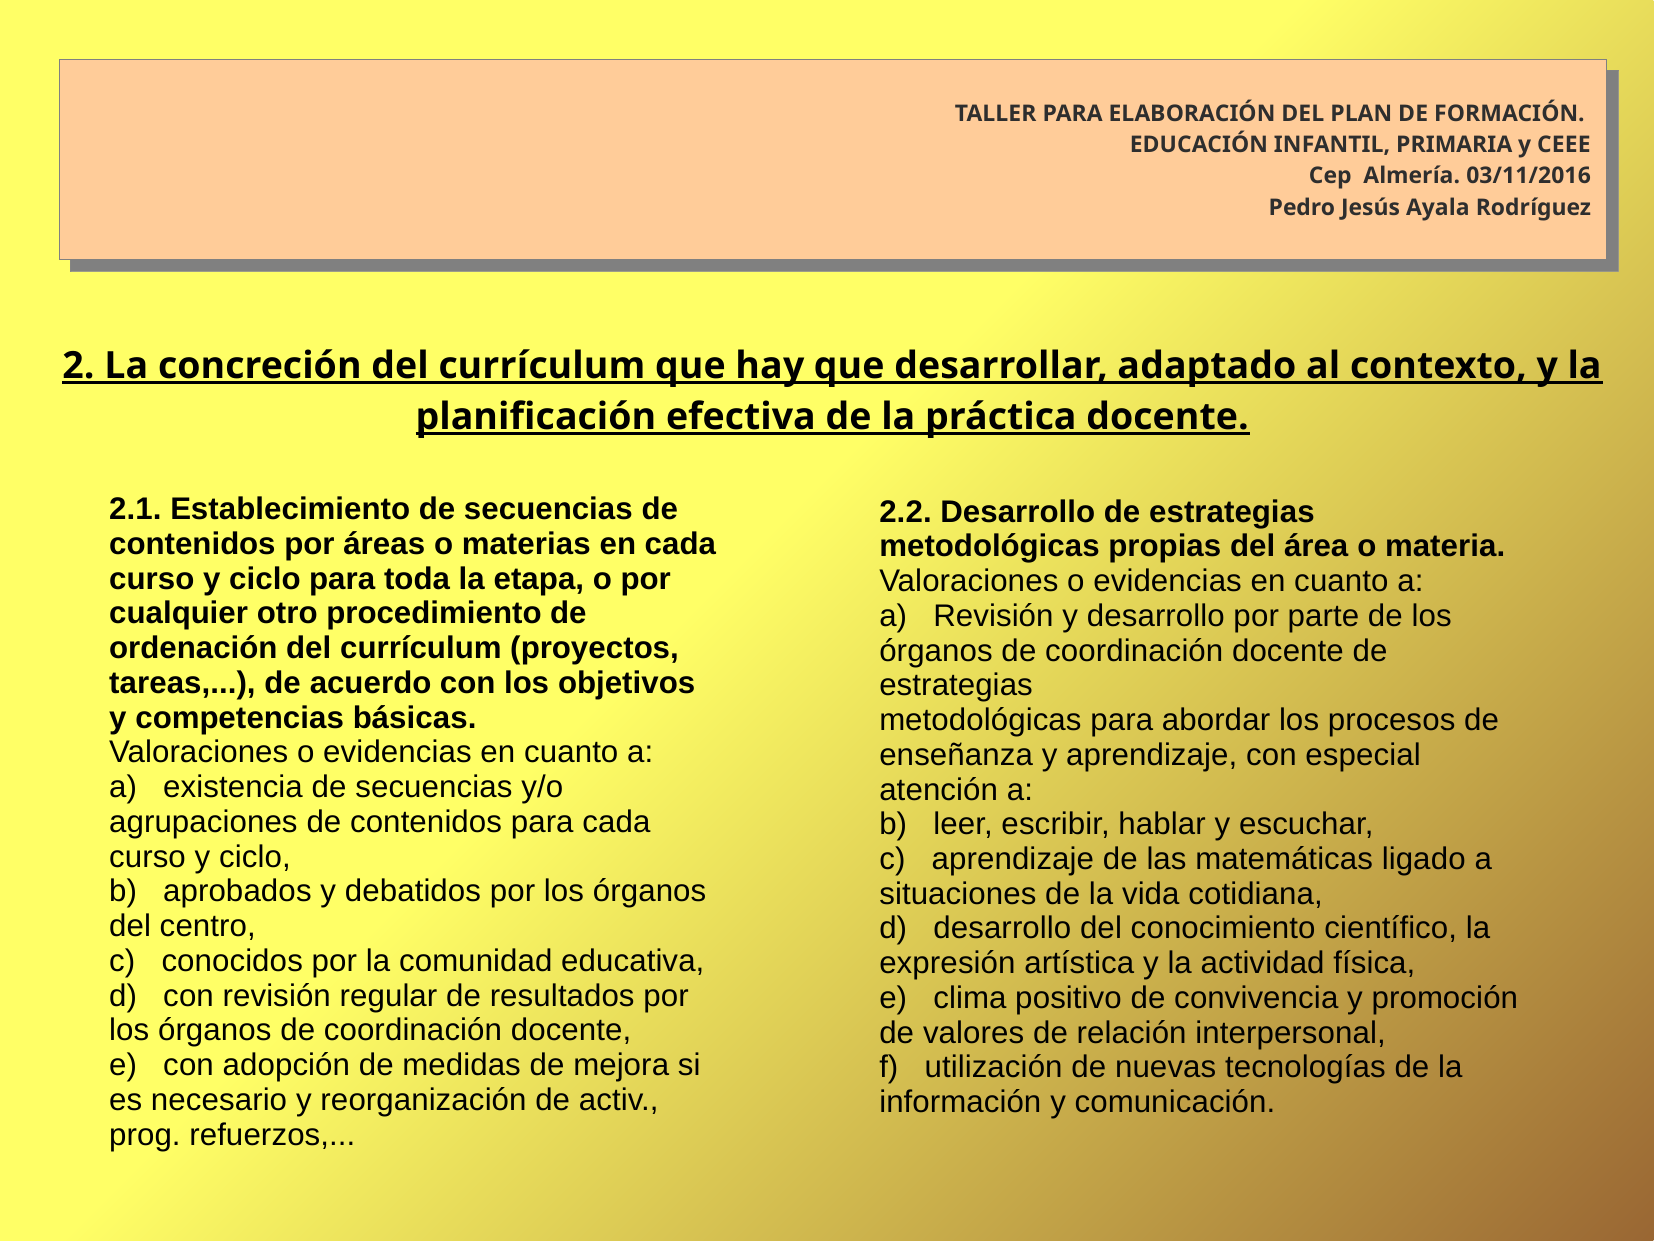

TALLER PARA ELABORACIÓN DEL PLAN DE FORMACIÓN.
EDUCACIÓN INFANTIL, PRIMARIA y CEEE
Cep Almería. 03/11/2016
Pedro Jesús Ayala Rodríguez
2. La concreción del currículum que hay que desarrollar, adaptado al contexto, y la planificación efectiva de la práctica docente.
2.1. Establecimiento de secuencias de contenidos por áreas o materias en cada curso y ciclo para toda la etapa, o por cualquier otro procedimiento de ordenación del currículum (proyectos, tareas,...), de acuerdo con los objetivos y competencias básicas.
Valoraciones o evidencias en cuanto a:
a)   existencia de secuencias y/o agrupaciones de contenidos para cada curso y ciclo,
b)   aprobados y debatidos por los órganos del centro,
c)   conocidos por la comunidad educativa,
d)   con revisión regular de resultados por los órganos de coordinación docente,
e)   con adopción de medidas de mejora si es necesario y reorganización de activ., prog. refuerzos,...
2.2. Desarrollo de estrategias metodológicas propias del área o materia.
Valoraciones o evidencias en cuanto a:
a)   Revisión y desarrollo por parte de los órganos de coordinación docente de estrategias
metodológicas para abordar los procesos de enseñanza y aprendizaje, con especial atención a:
b)   leer, escribir, hablar y escuchar,
c)   aprendizaje de las matemáticas ligado a situaciones de la vida cotidiana,
d)   desarrollo del conocimiento científico, la expresión artística y la actividad física,
e)   clima positivo de convivencia y promoción de valores de relación interpersonal,
f)   utilización de nuevas tecnologías de la información y comunicación.